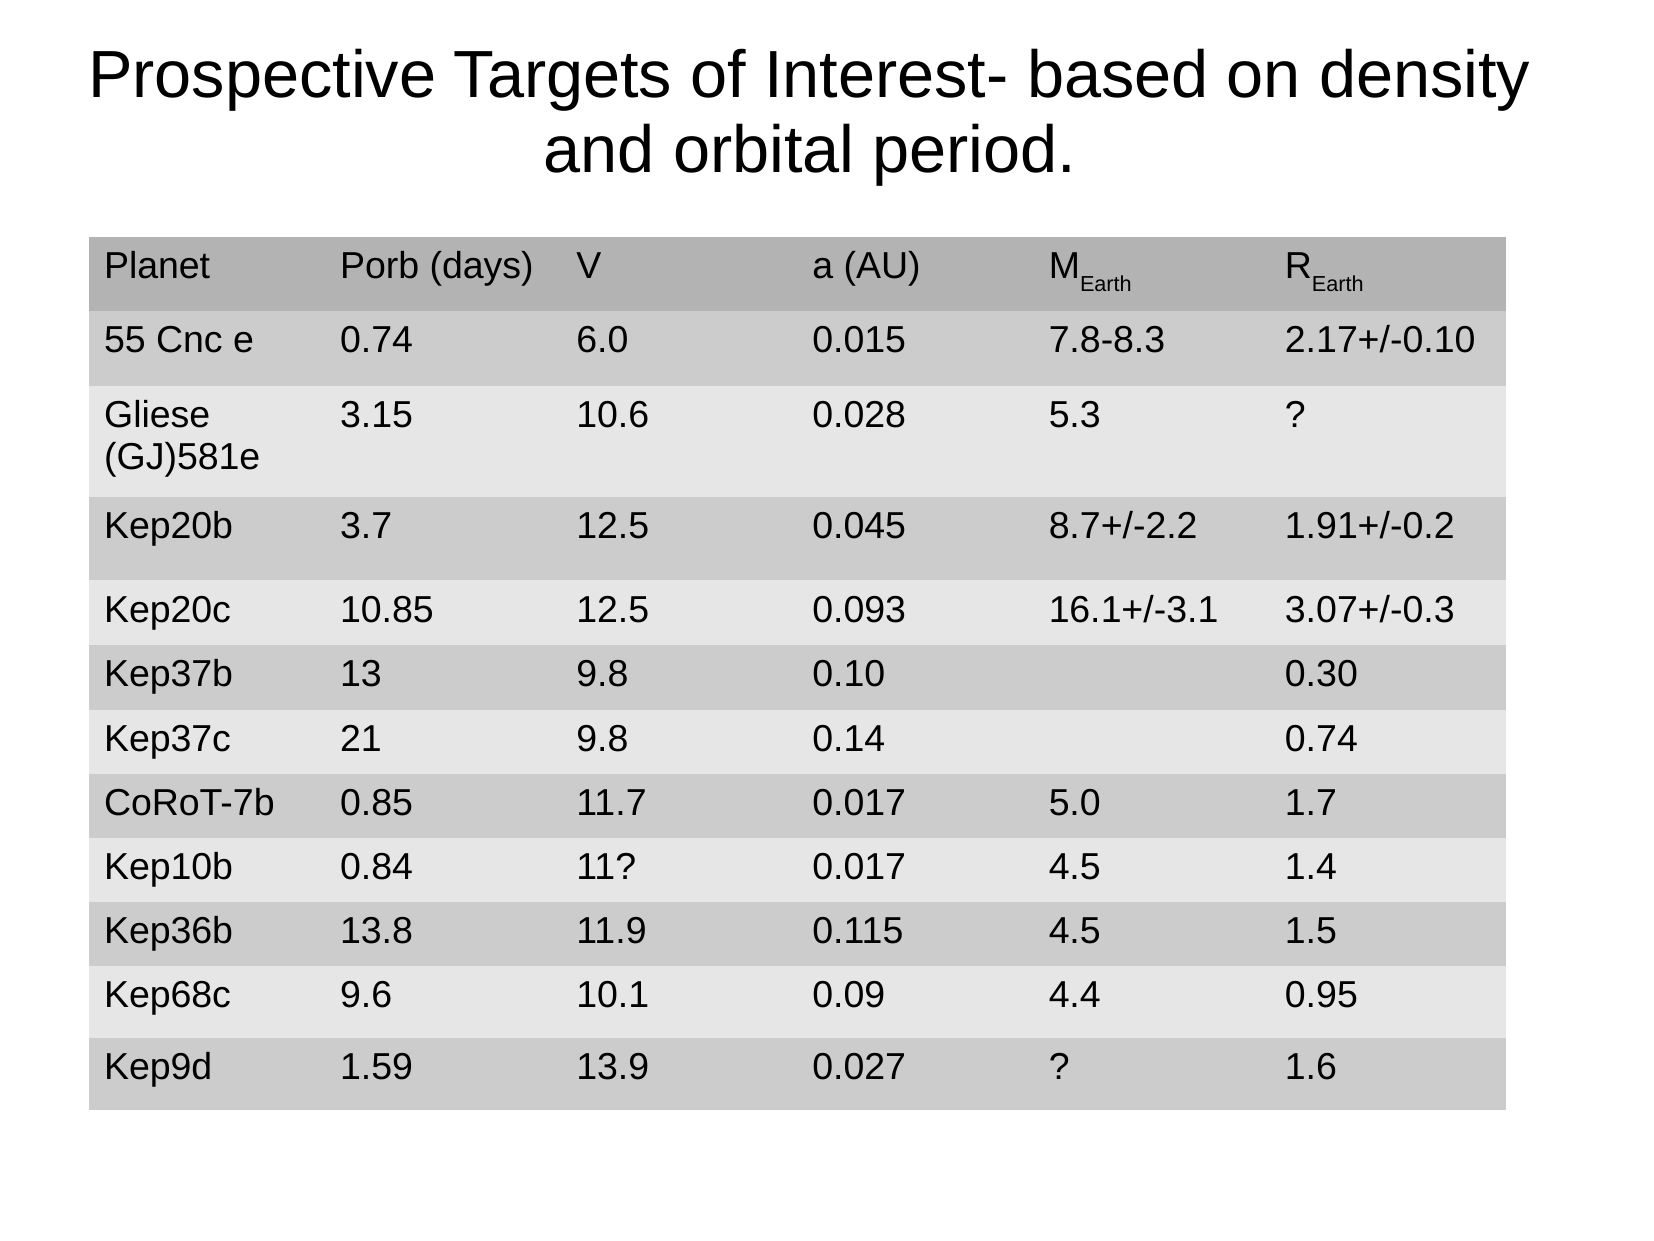

Prospective Targets of Interest- based on density and orbital period.
| Planet | Porb (days) | V | a (AU) | MEarth | REarth |
| --- | --- | --- | --- | --- | --- |
| 55 Cnc e | 0.74 | 6.0 | 0.015 | 7.8-8.3 | 2.17+/-0.10 |
| Gliese (GJ)581e | 3.15 | 10.6 | 0.028 | 5.3 | ? |
| Kep20b | 3.7 | 12.5 | 0.045 | 8.7+/-2.2 | 1.91+/-0.2 |
| Kep20c | 10.85 | 12.5 | 0.093 | 16.1+/-3.1 | 3.07+/-0.3 |
| Kep37b | 13 | 9.8 | 0.10 | | 0.30 |
| Kep37c | 21 | 9.8 | 0.14 | | 0.74 |
| CoRoT-7b | 0.85 | 11.7 | 0.017 | 5.0 | 1.7 |
| Kep10b | 0.84 | 11? | 0.017 | 4.5 | 1.4 |
| Kep36b | 13.8 | 11.9 | 0.115 | 4.5 | 1.5 |
| Kep68c | 9.6 | 10.1 | 0.09 | 4.4 | 0.95 |
| Kep9d | 1.59 | 13.9 | 0.027 | ? | 1.6 |